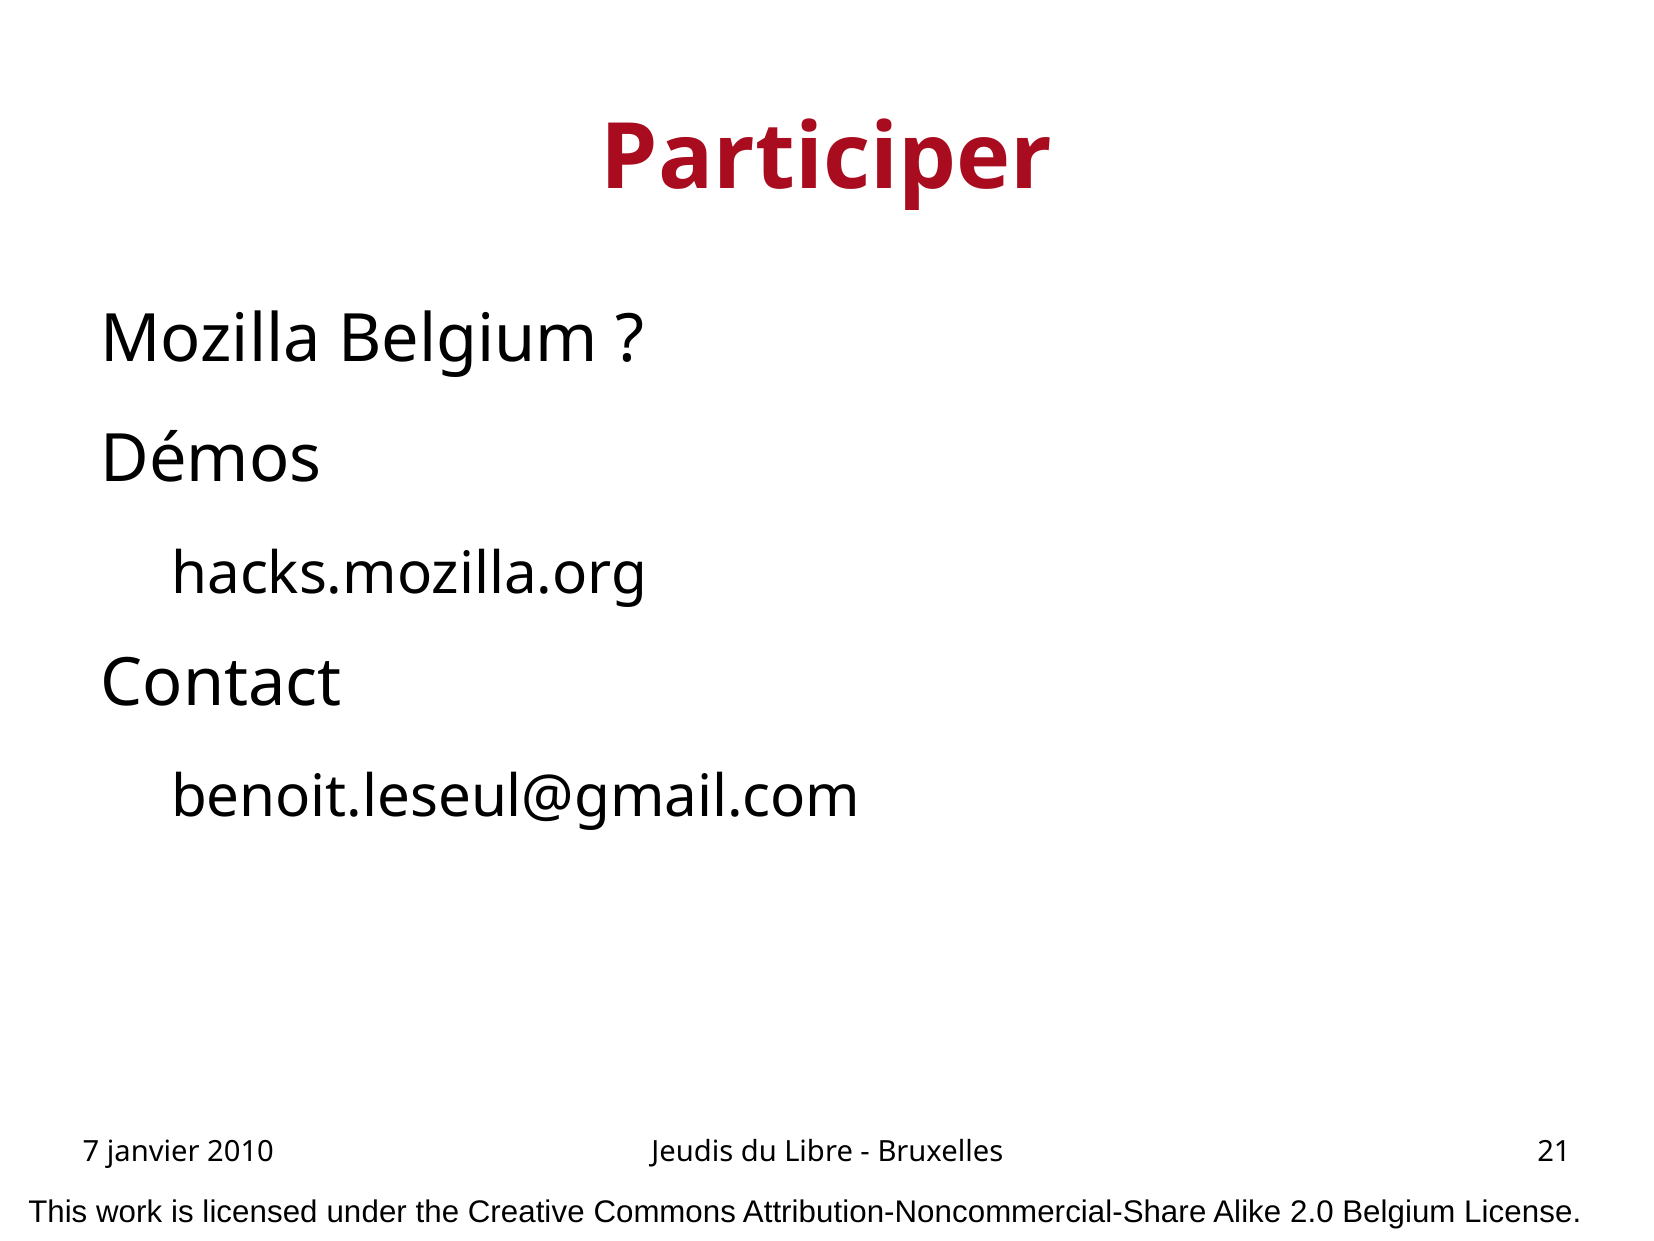

# Participer
Mozilla Belgium ?
Démos
hacks.mozilla.org
Contact
benoit.leseul@gmail.com
7 janvier 2010
Jeudis du Libre - Bruxelles
21
This work is licensed under the Creative Commons Attribution-Noncommercial-Share Alike 2.0 Belgium License.